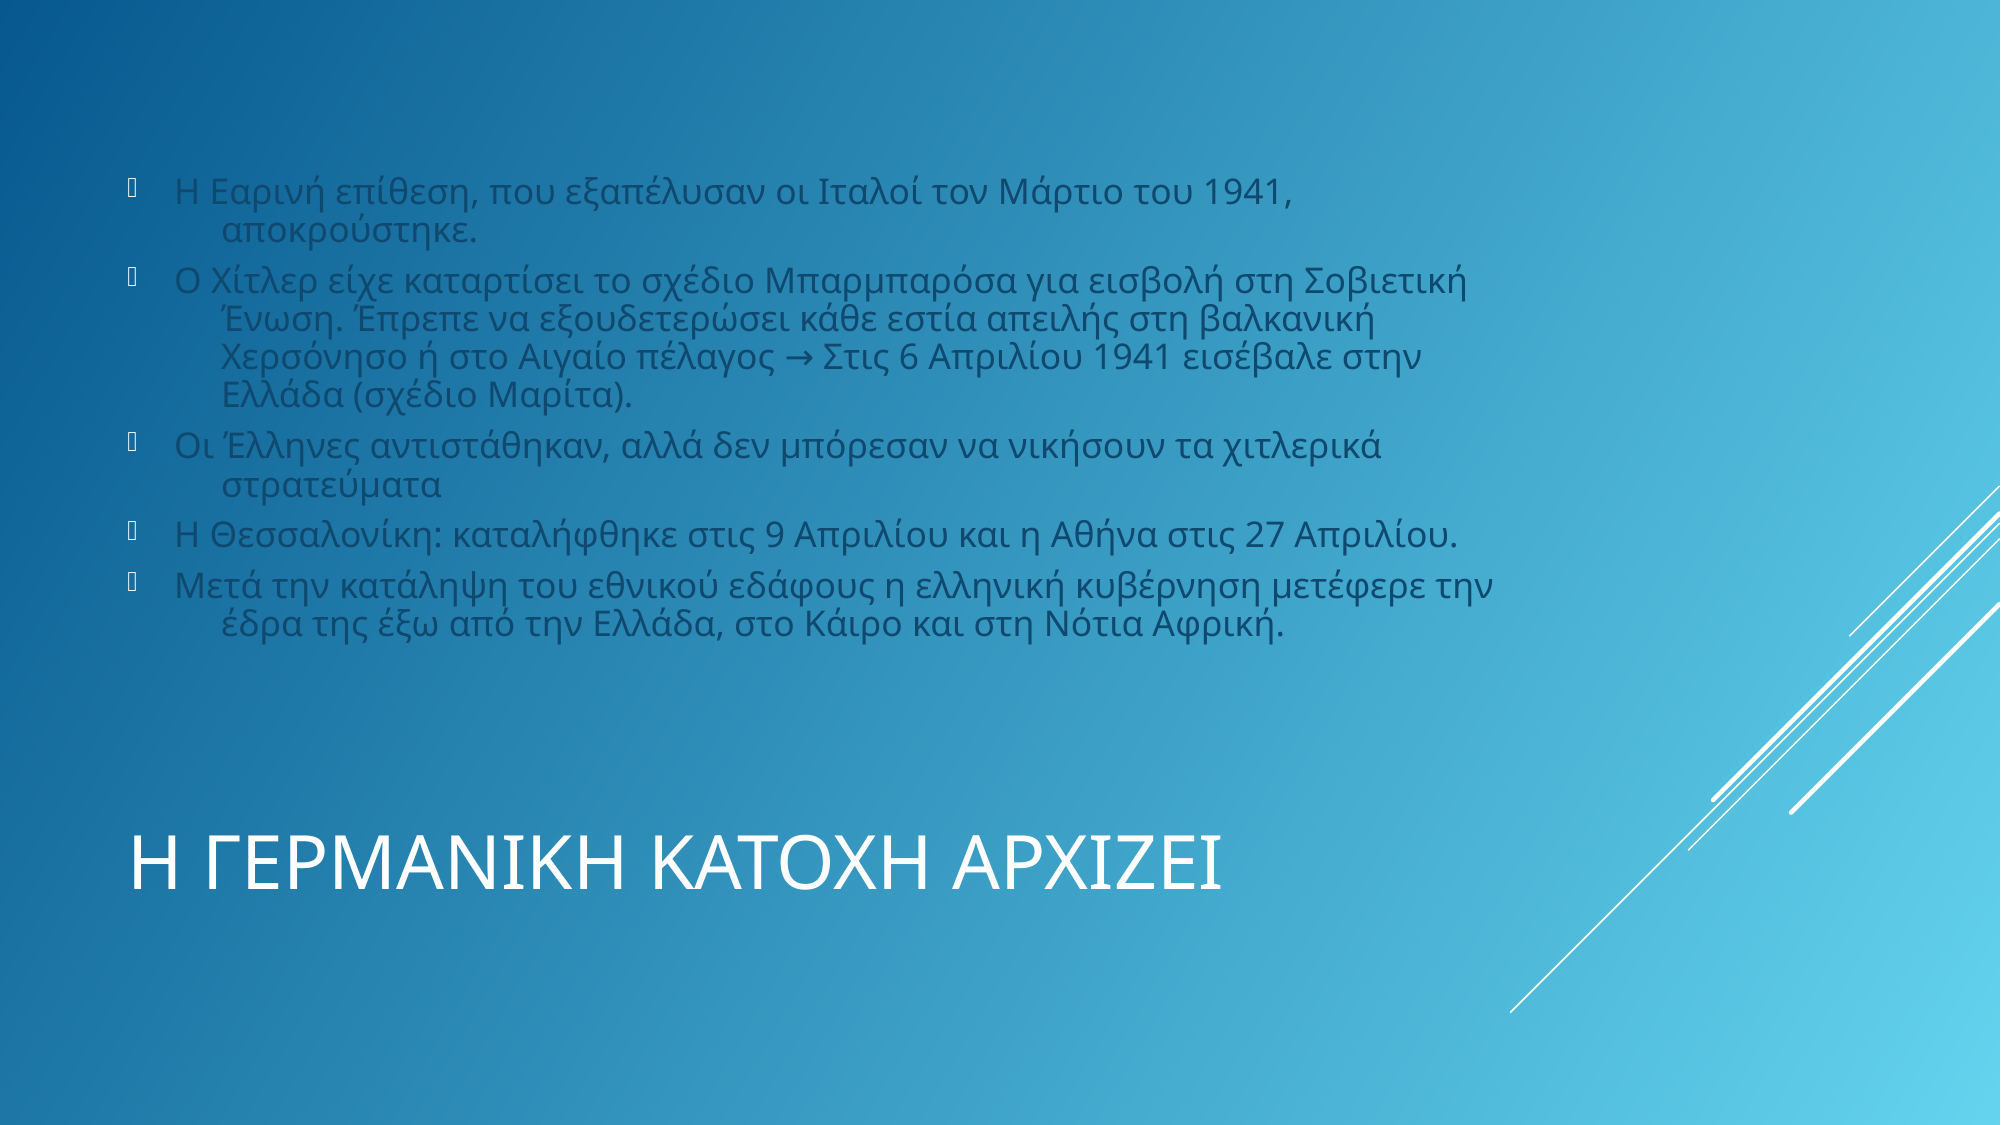

Η Εαρινή επίθεση, που εξαπέλυσαν οι Ιταλοί τον Μάρτιο του 1941, αποκρούστηκε.
Ο Χίτλερ είχε καταρτίσει το σχέδιο Μπαρμπαρόσα για εισβολή στη Σοβιετική Ένωση. Έπρεπε να εξουδετερώσει κάθε εστία απειλής στη βαλκανική Χερσόνησο ή στο Αιγαίο πέλαγος → Στις 6 Απριλίου 1941 εισέβαλε στην Ελλάδα (σχέδιο Μαρίτα).
Οι Έλληνες αντιστάθηκαν, αλλά δεν μπόρεσαν να νικήσουν τα χιτλερικά στρατεύματα
Η Θεσσαλονίκη: καταλήφθηκε στις 9 Απριλίου και η Αθήνα στις 27 Απριλίου.
Μετά την κατάληψη του εθνικού εδάφους η ελληνική κυβέρνηση μετέφερε την έδρα της έξω από την Ελλάδα, στο Κάιρο και στη Νότια Αφρική.
# Η ΓΕΡΜΑΝΙΚΗ ΚΑΤΟΧΗ ΑΡΧΙΖΕΙ